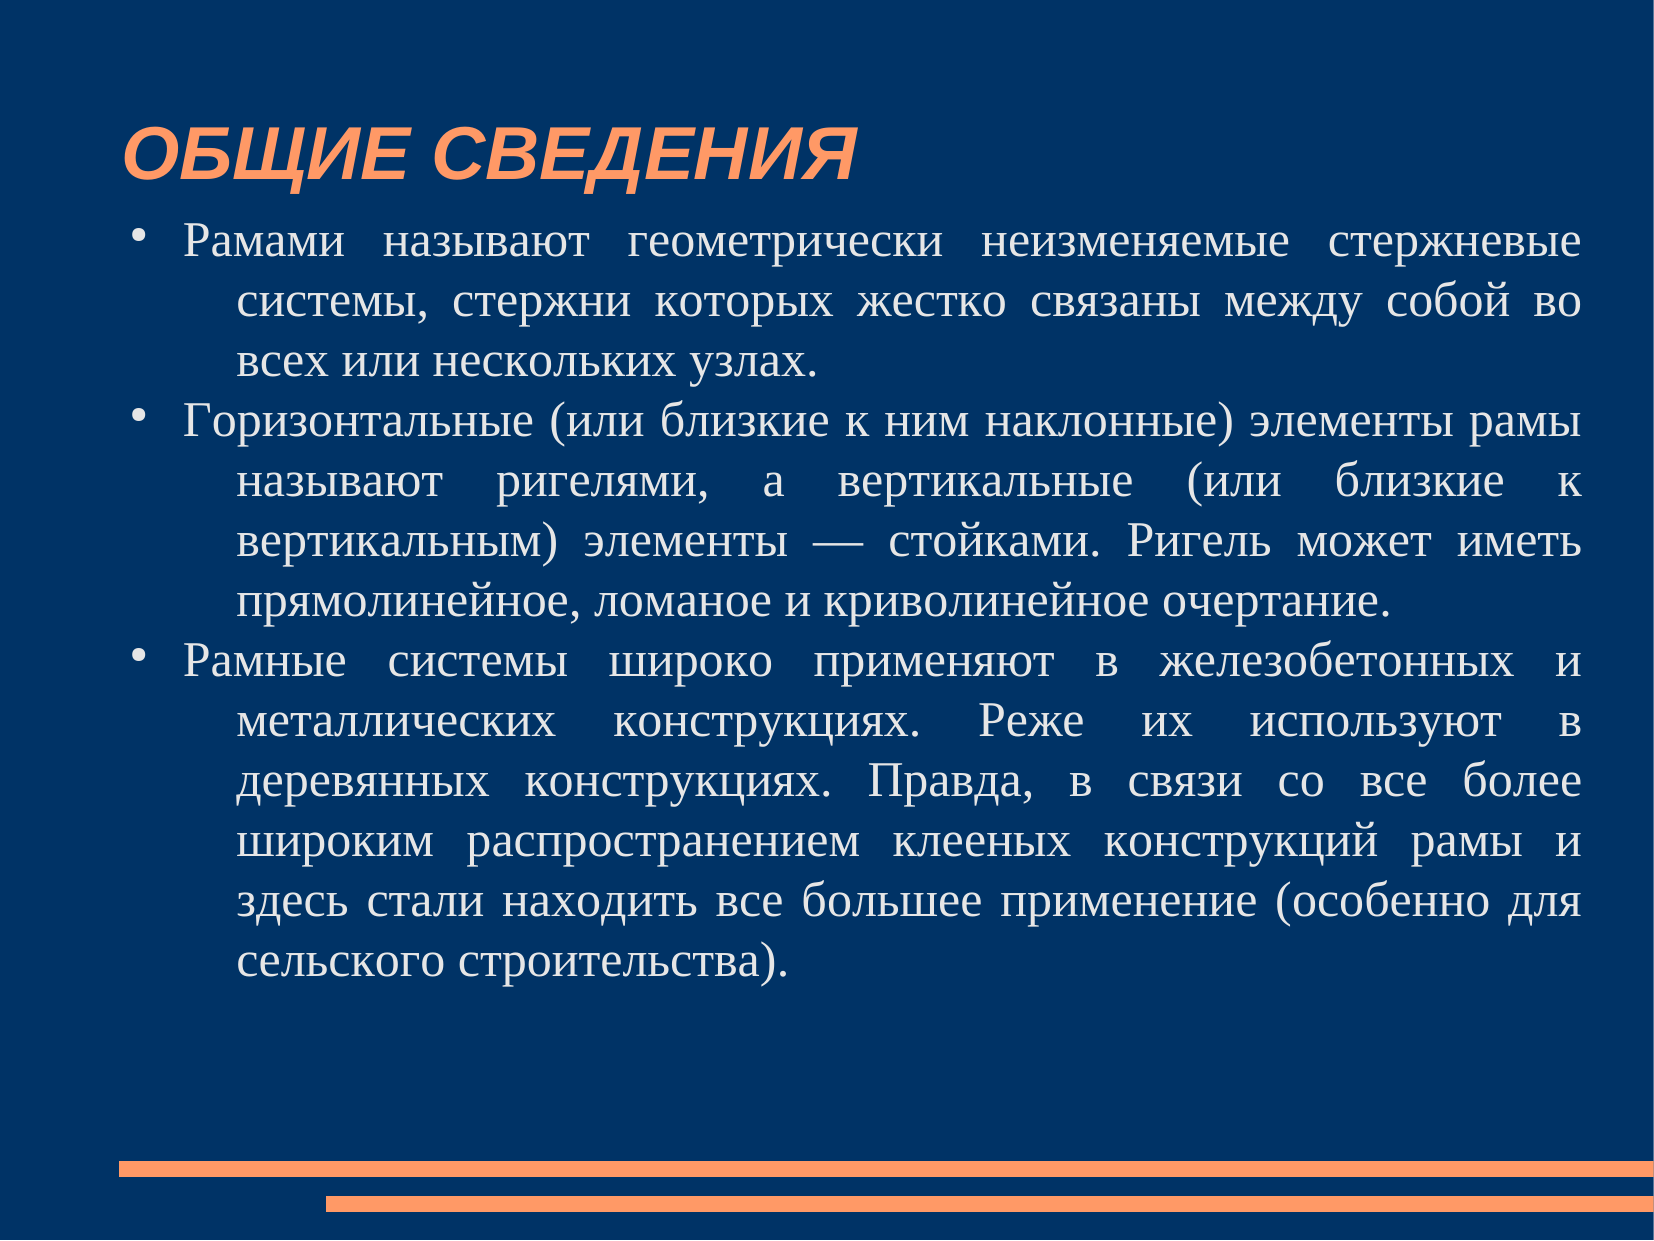

# ОБЩИЕ СВЕДЕНИЯ
Рамами называют геометрически неизменяемые стержневые системы, стержни которых жестко связаны между собой во всех или нескольких узлах.
Горизонтальные (или близкие к ним наклонные) элементы рамы называют ригелями, а вертикальные (или близкие к вертикальным) элементы — стойками. Ригель может иметь прямолинейное, ломаное и криволинейное очертание.
Рамные системы широко применяют в железобетонных и металлических конструкциях. Реже их используют в деревянных конструкциях. Правда, в связи со все более широким распространением клееных конструкций рамы и здесь стали находить все большее применение (особенно для сельского строительства).